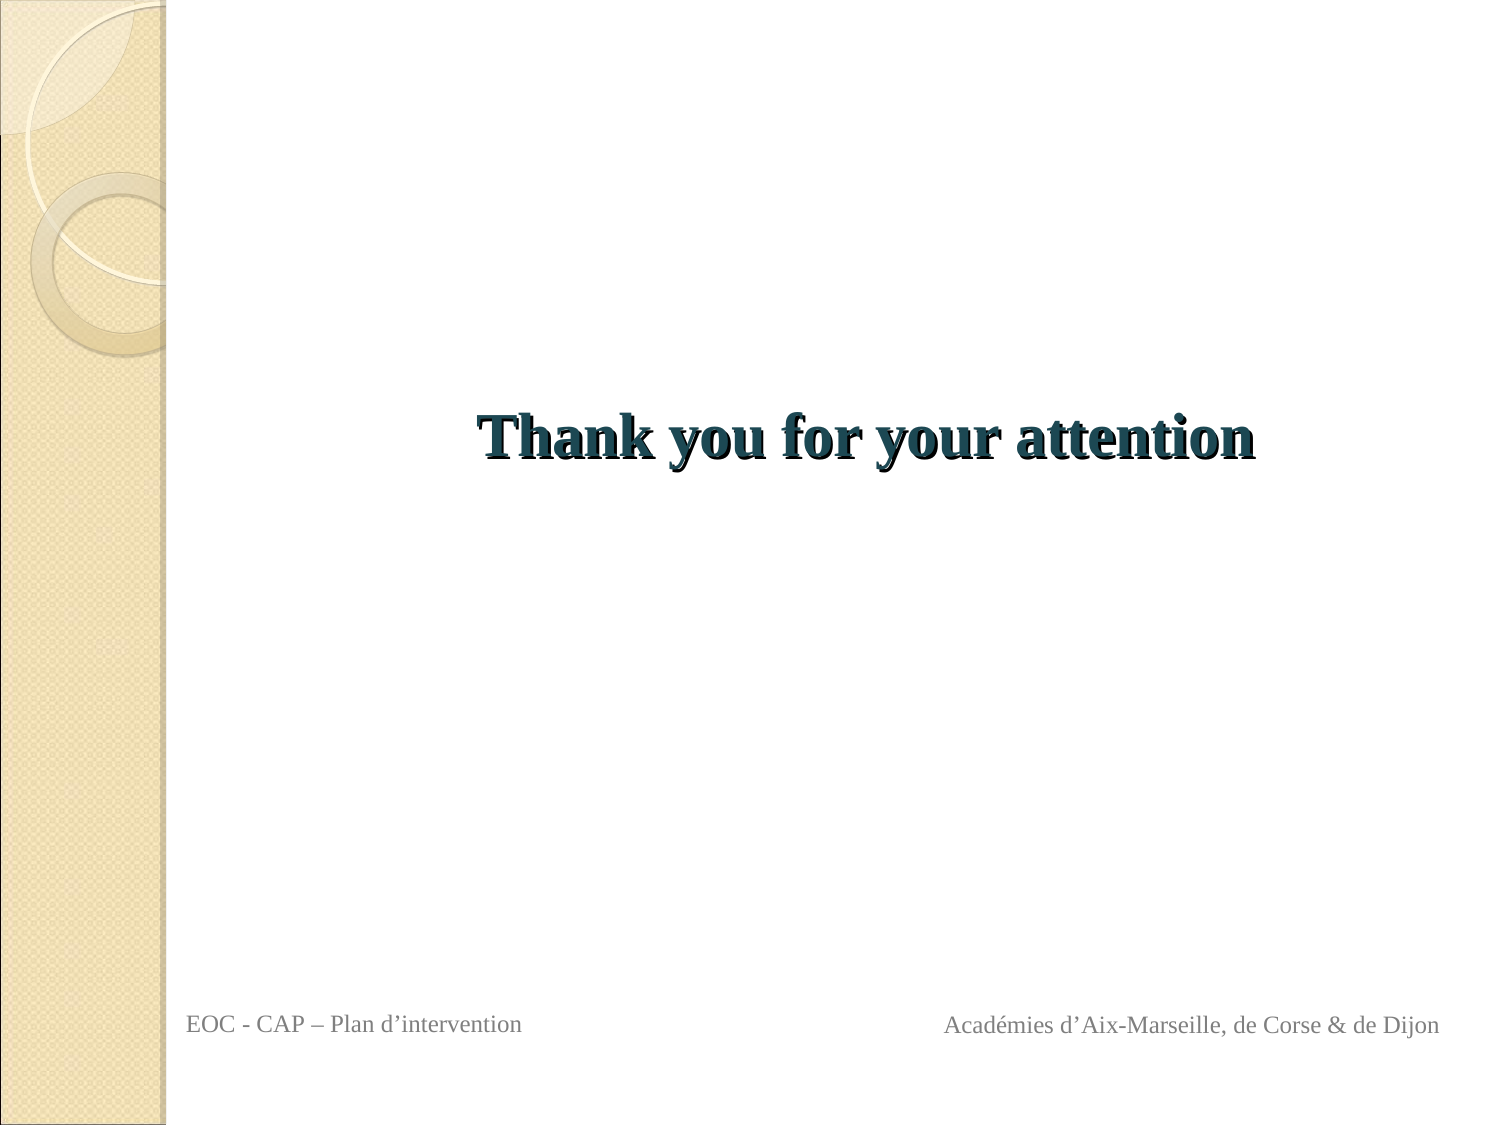

# Thank you for your attention
EOC - CAP – Plan d’intervention
Académies d’Aix-Marseille, de Corse & de Dijon